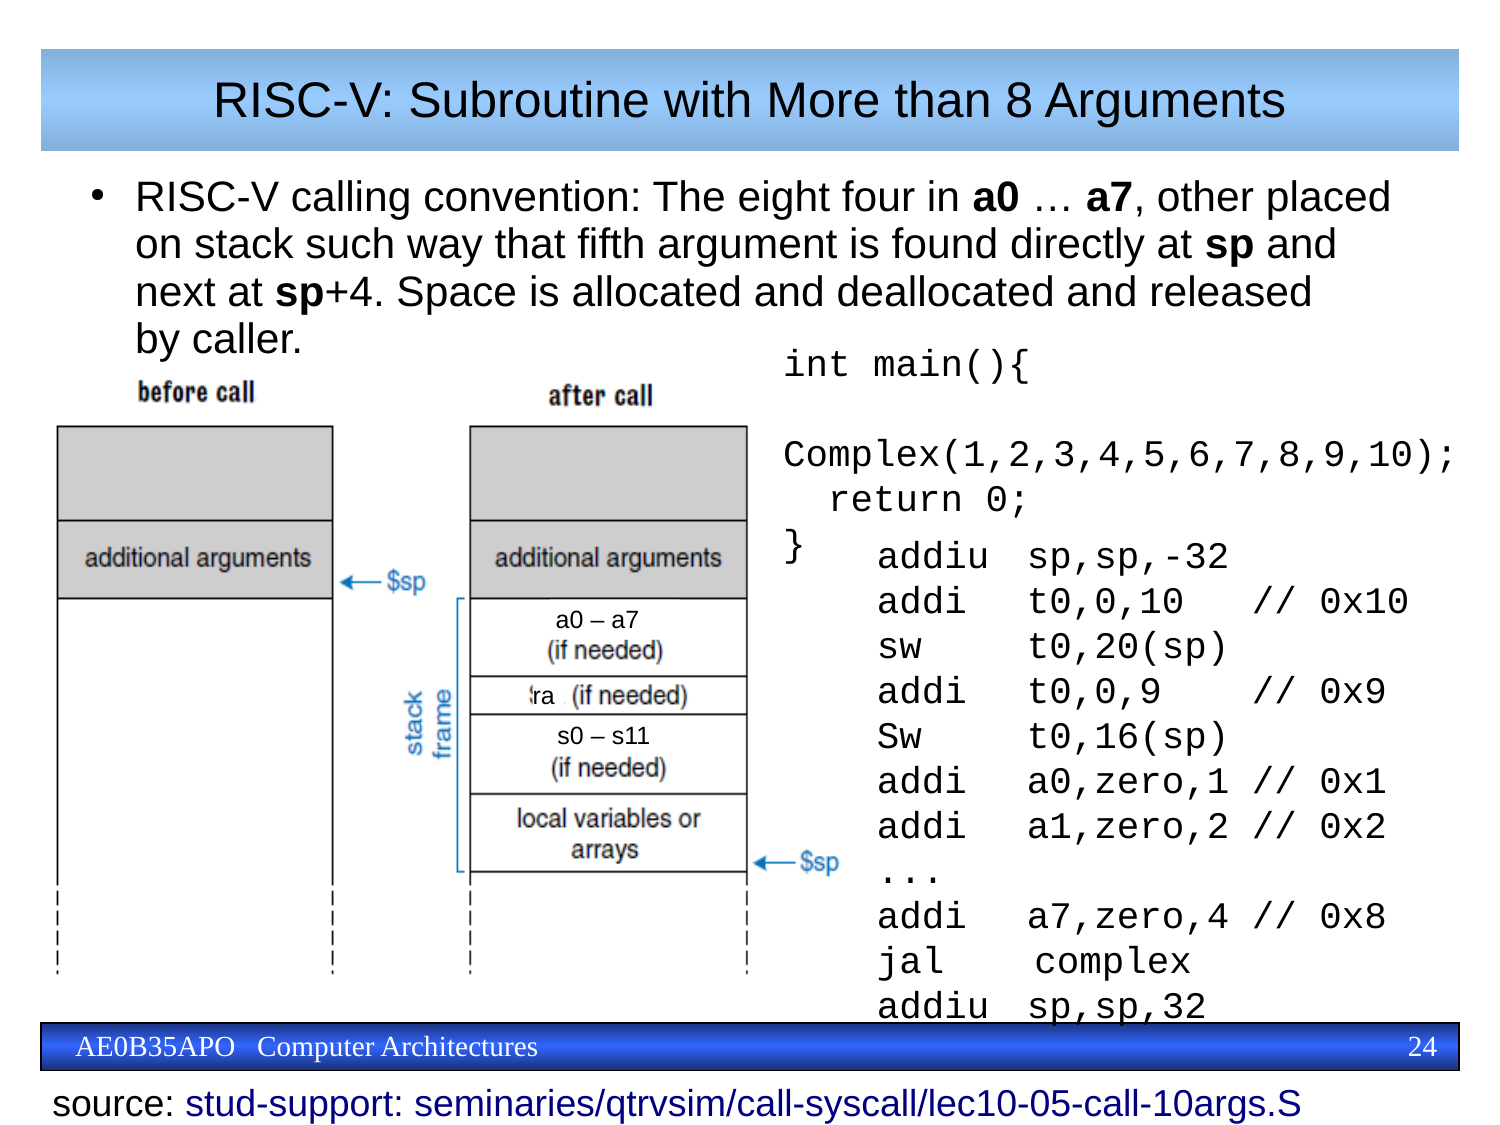

# RISC-V: Subroutine with More than 8 Arguments
RISC-V calling convention: The eight four in a0 … a7, other placed on stack such way that fifth argument is found directly at sp and next at sp+4. Space is allocated and deallocated and released by caller.
int main(){
 Complex(1,2,3,4,5,6,7,8,9,10);
 return 0;
}
addiu	sp,sp,-32
addi	t0,0,10	// 0x10
sw		t0,20(sp)
addi	t0,0,9		// 0x9
Sw		t0,16(sp)
addi	a0,zero,1	// 0x1
addi	a1,zero,2	// 0x2
...
addi	a7,zero,4	// 0x8
jal complex
addiu	sp,sp,32
a0 – a7
ra
s0 – s11
AE0B35APO Computer Architectures
24
source: stud-support: seminaries/qtrvsim/call-syscall/lec10-05-call-10args.S